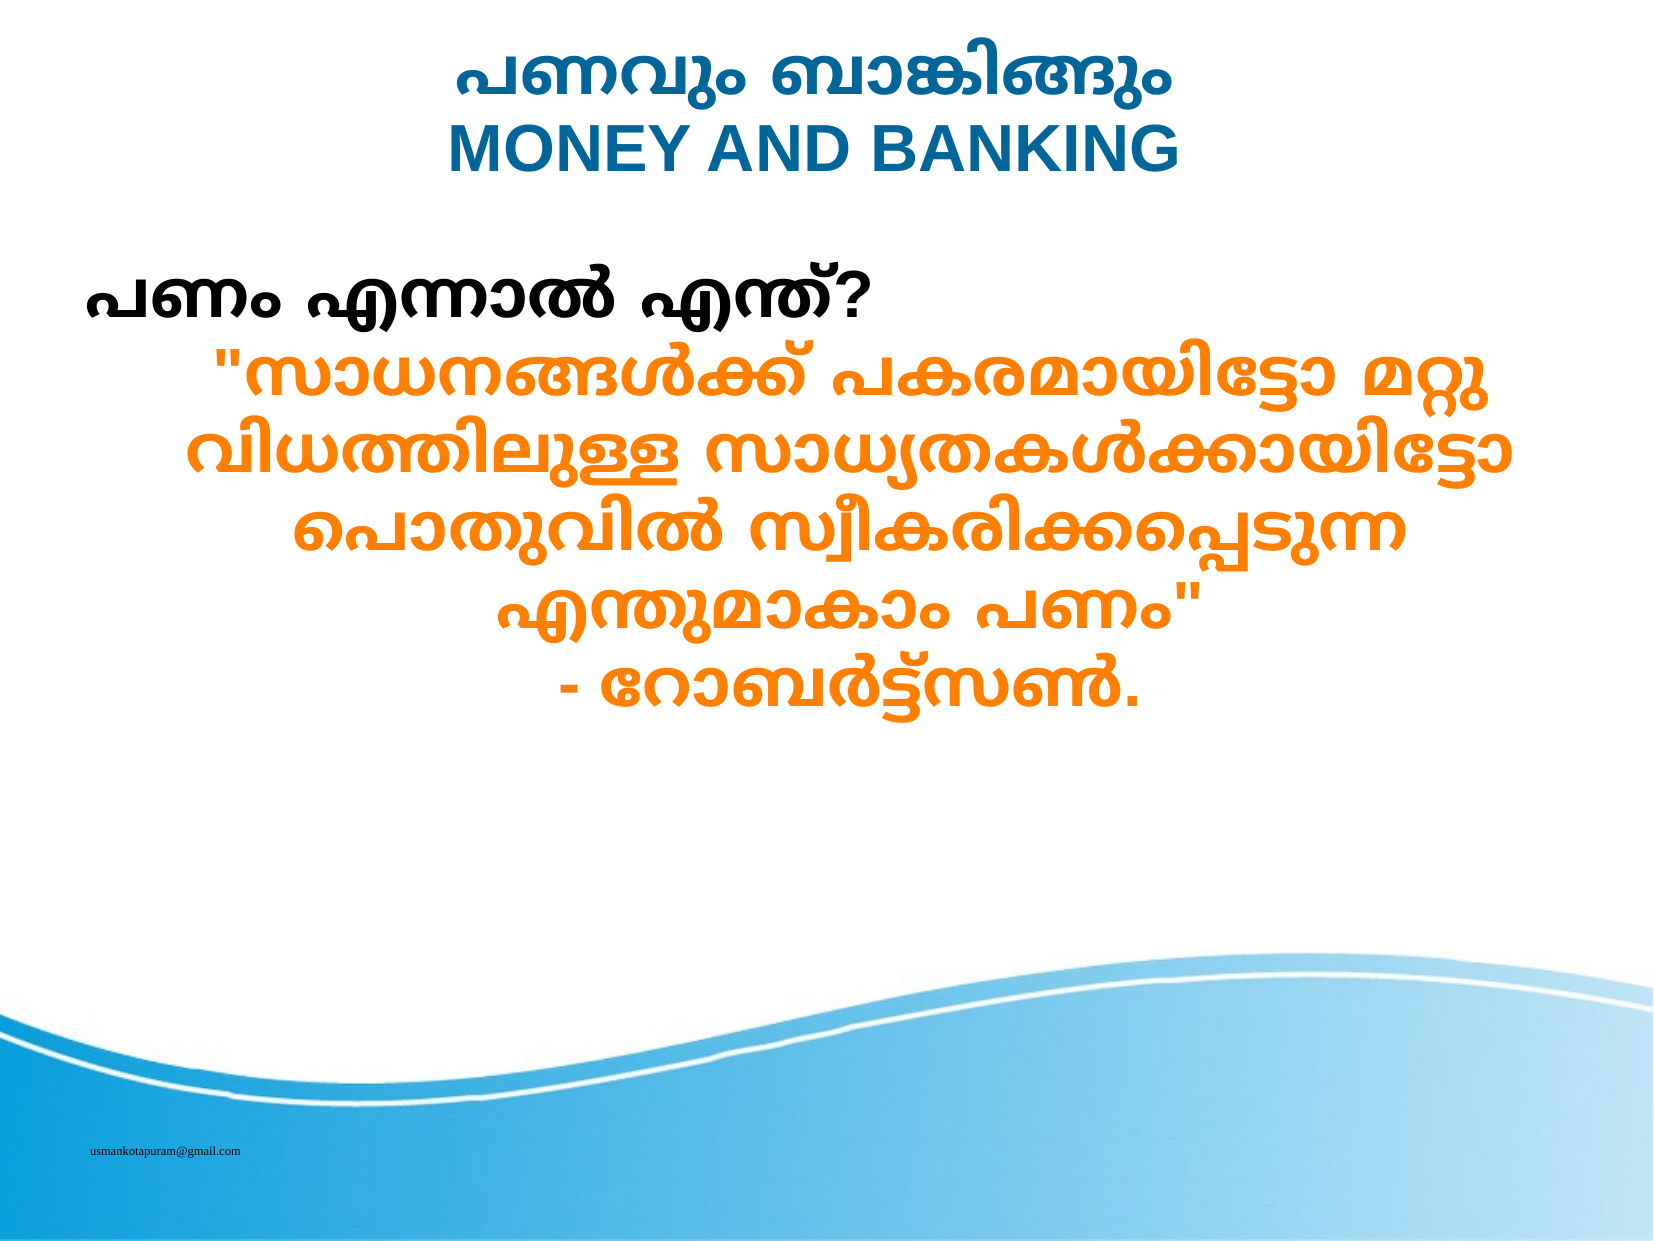

# പണവും ബാങ്കിങ്ങും MONEY AND BANKING
പണം എന്നാൽ എന്ത്?
"സാധനങ്ങൾക്ക് പകരമായിട്ടോ മറ്റു വിധത്തിലുള്ള സാധ്യതകൾക്കായിട്ടോ പൊതുവിൽ സ്വീകരിക്കപ്പെടുന്ന എന്തുമാകാം പണം"
- റോബർട്ട്സൺ.